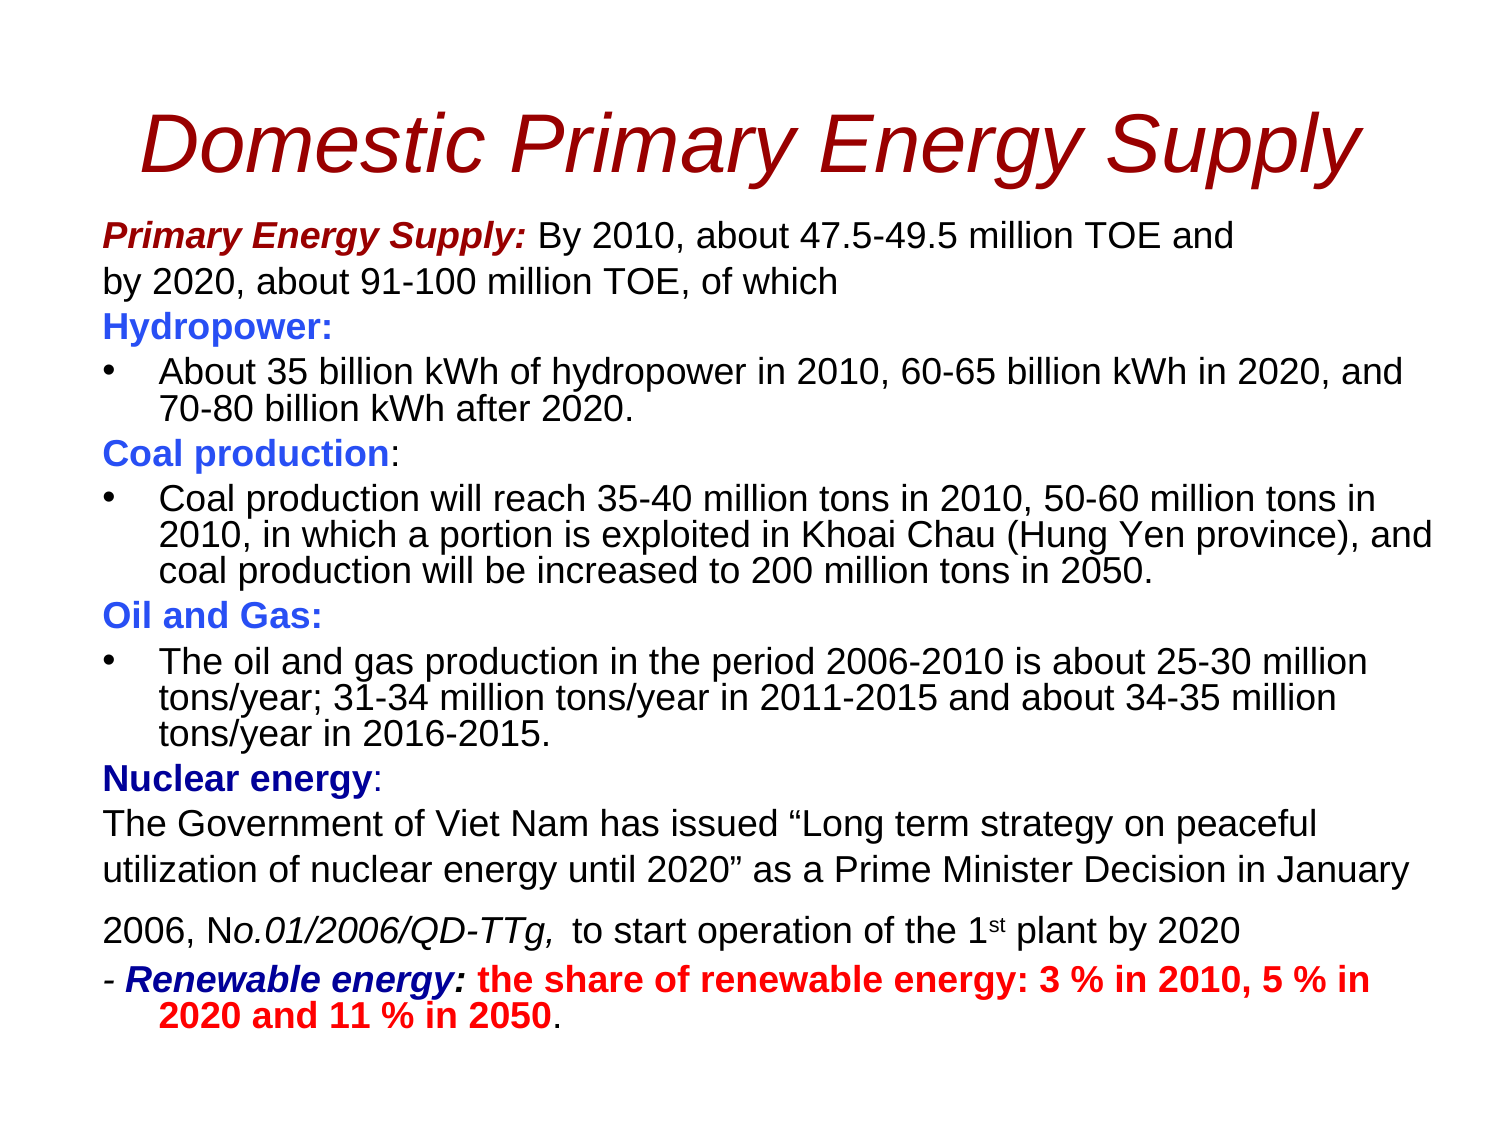

# Domestic Primary Energy Supply
Primary Energy Supply: By 2010, about 47.5-49.5 million TOE and
by 2020, about 91-100 million TOE, of which
Hydropower:
About 35 billion kWh of hydropower in 2010, 60-65 billion kWh in 2020, and 70-80 billion kWh after 2020.
Coal production:
Coal production will reach 35-40 million tons in 2010, 50-60 million tons in 2010, in which a portion is exploited in Khoai Chau (Hung Yen province), and coal production will be increased to 200 million tons in 2050.
Oil and Gas:
The oil and gas production in the period 2006-2010 is about 25-30 million tons/year; 31-34 million tons/year in 2011-2015 and about 34-35 million tons/year in 2016-2015.
Nuclear energy:
The Government of Viet Nam has issued “Long term strategy on peaceful
utilization of nuclear energy until 2020” as a Prime Minister Decision in January
2006, No.01/2006/QD-TTg, to start operation of the 1st plant by 2020
- Renewable energy: the share of renewable energy: 3 % in 2010, 5 % in 2020 and 11 % in 2050.